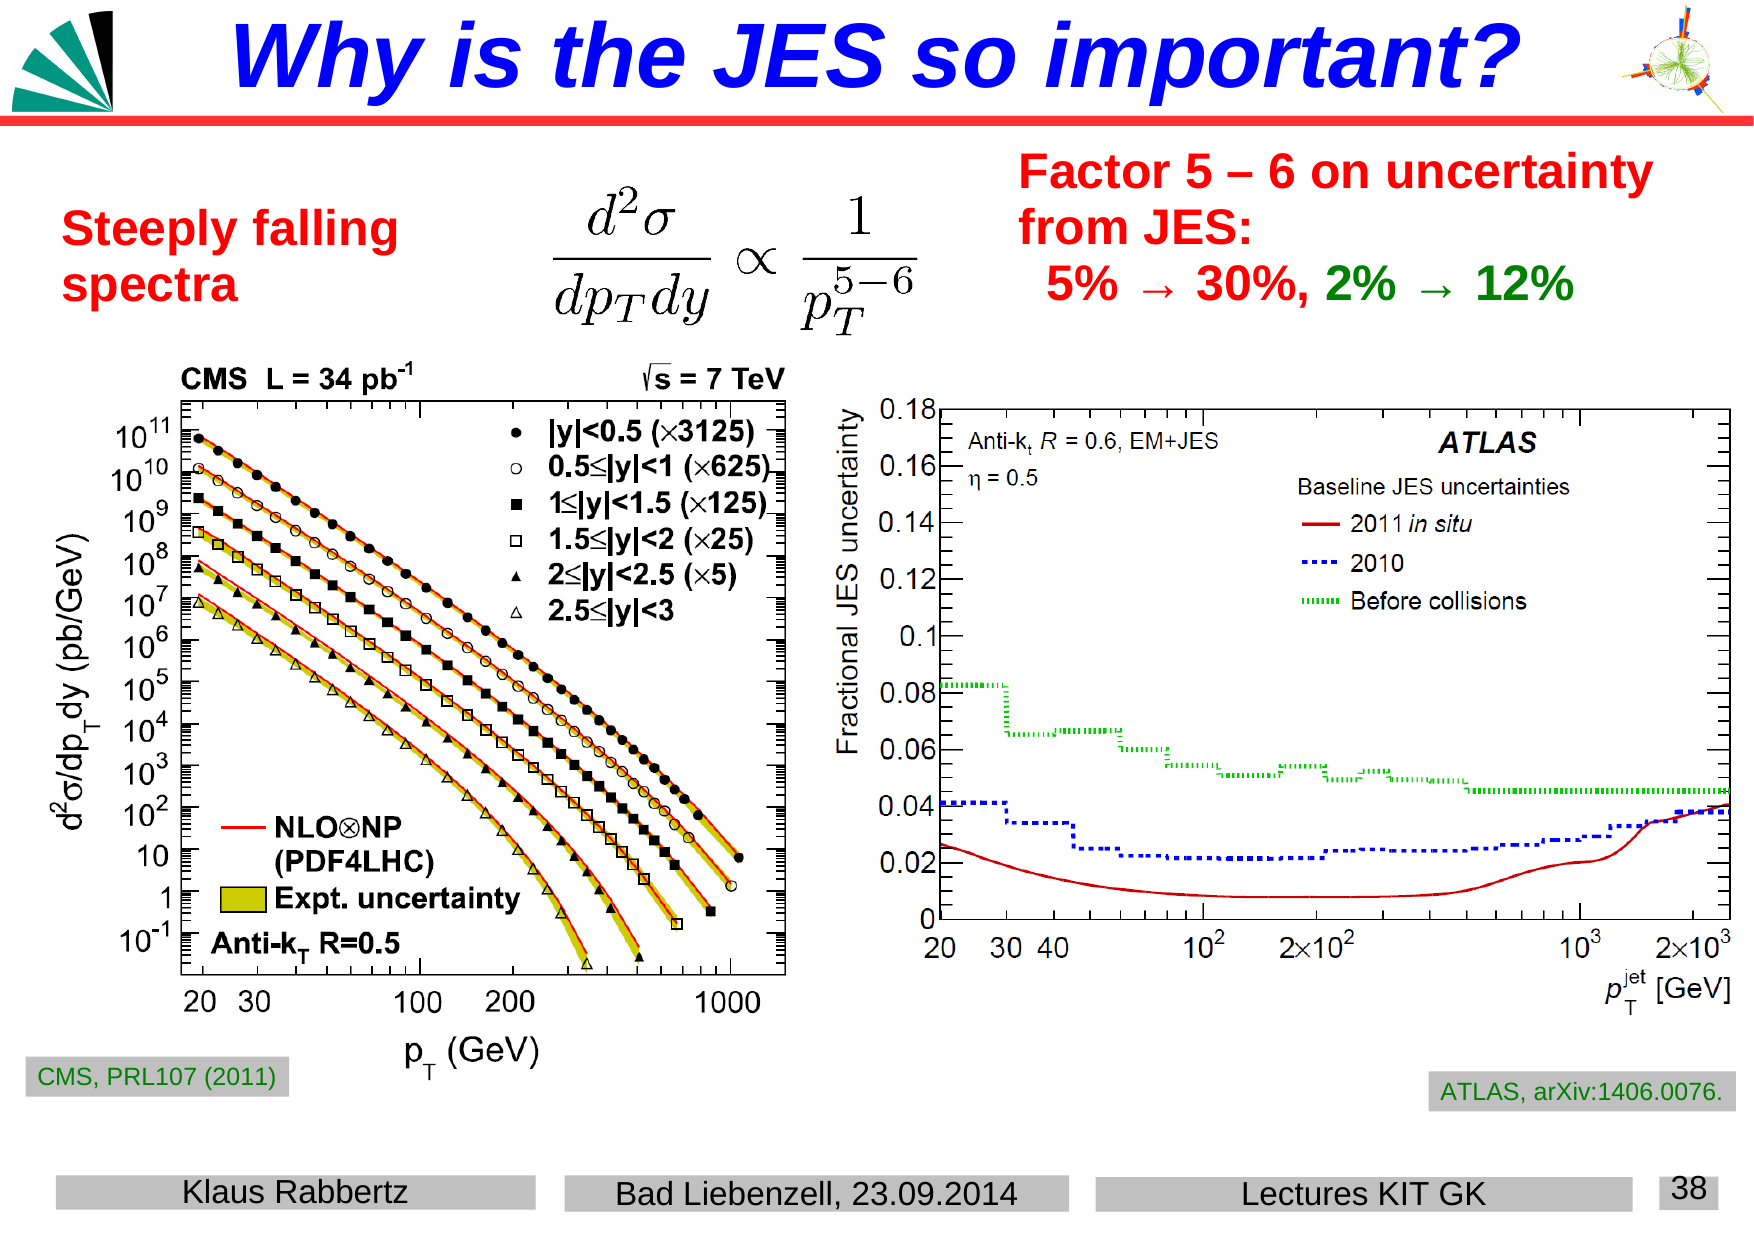

# Why is the JES so important?
Factor 5 – 6 on uncertainty
from JES:
 5% → 30%, 2% → 12%
Steeply falling
spectra
CMS, PRL107 (2011)
ATLAS, arXiv:1406.0076.